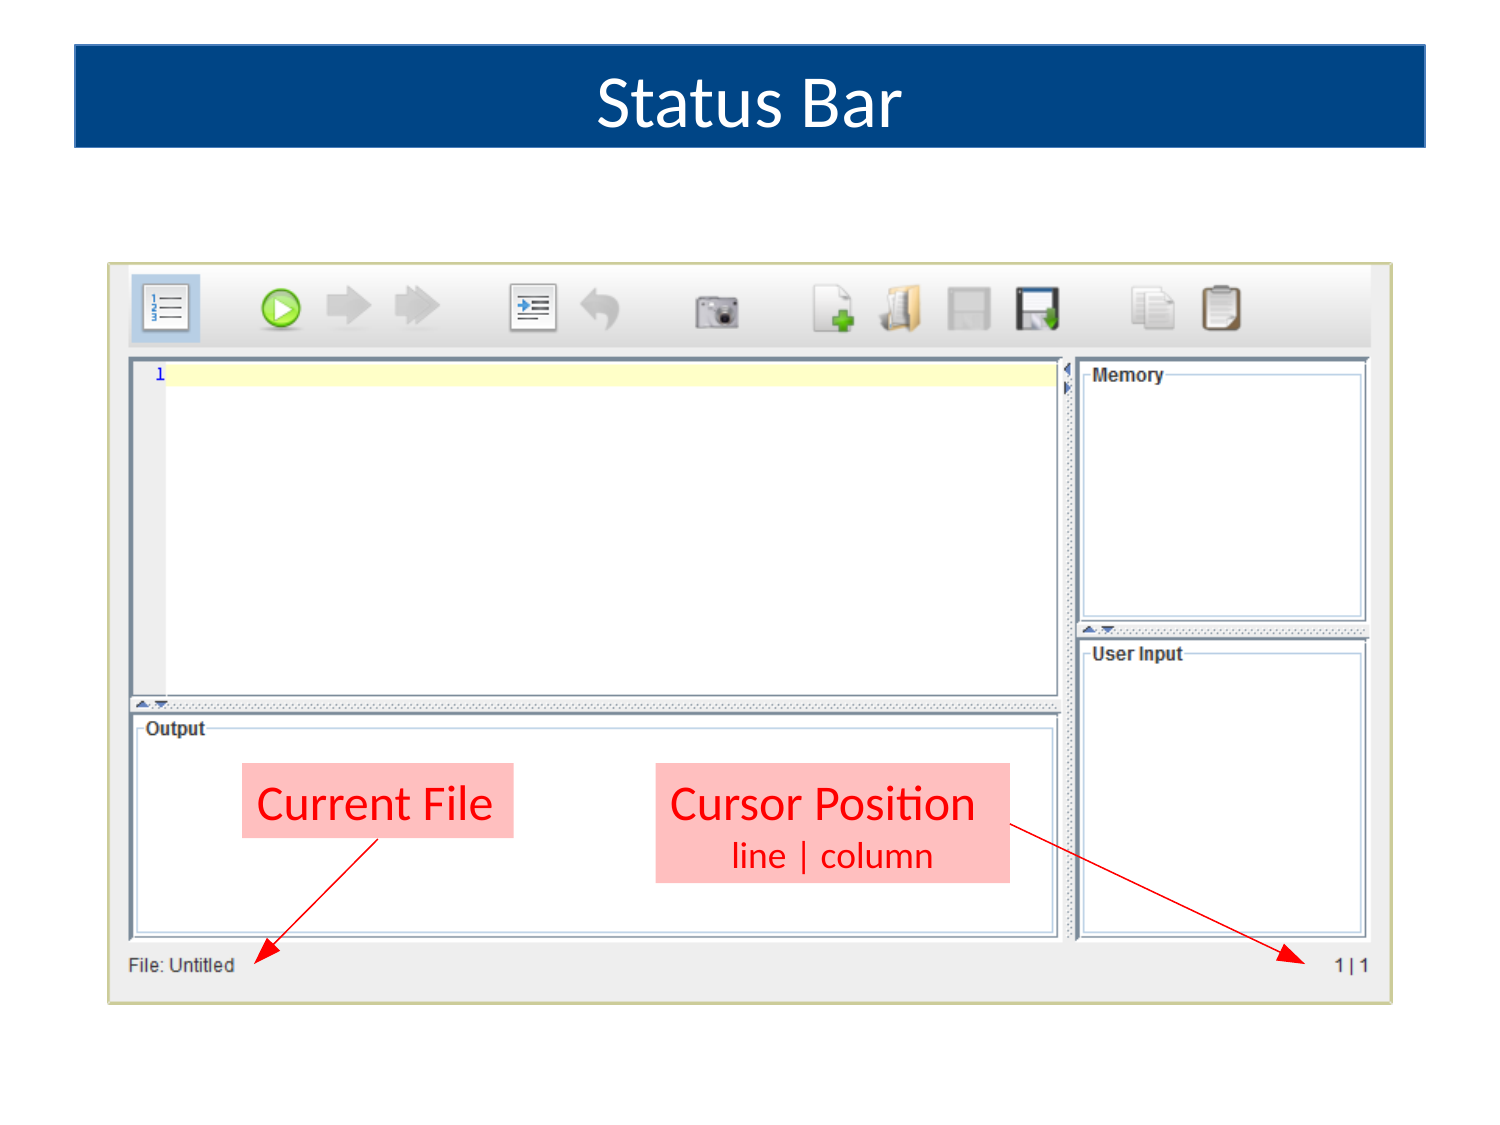

# Status Bar
Current File
Cursor Position
line | column